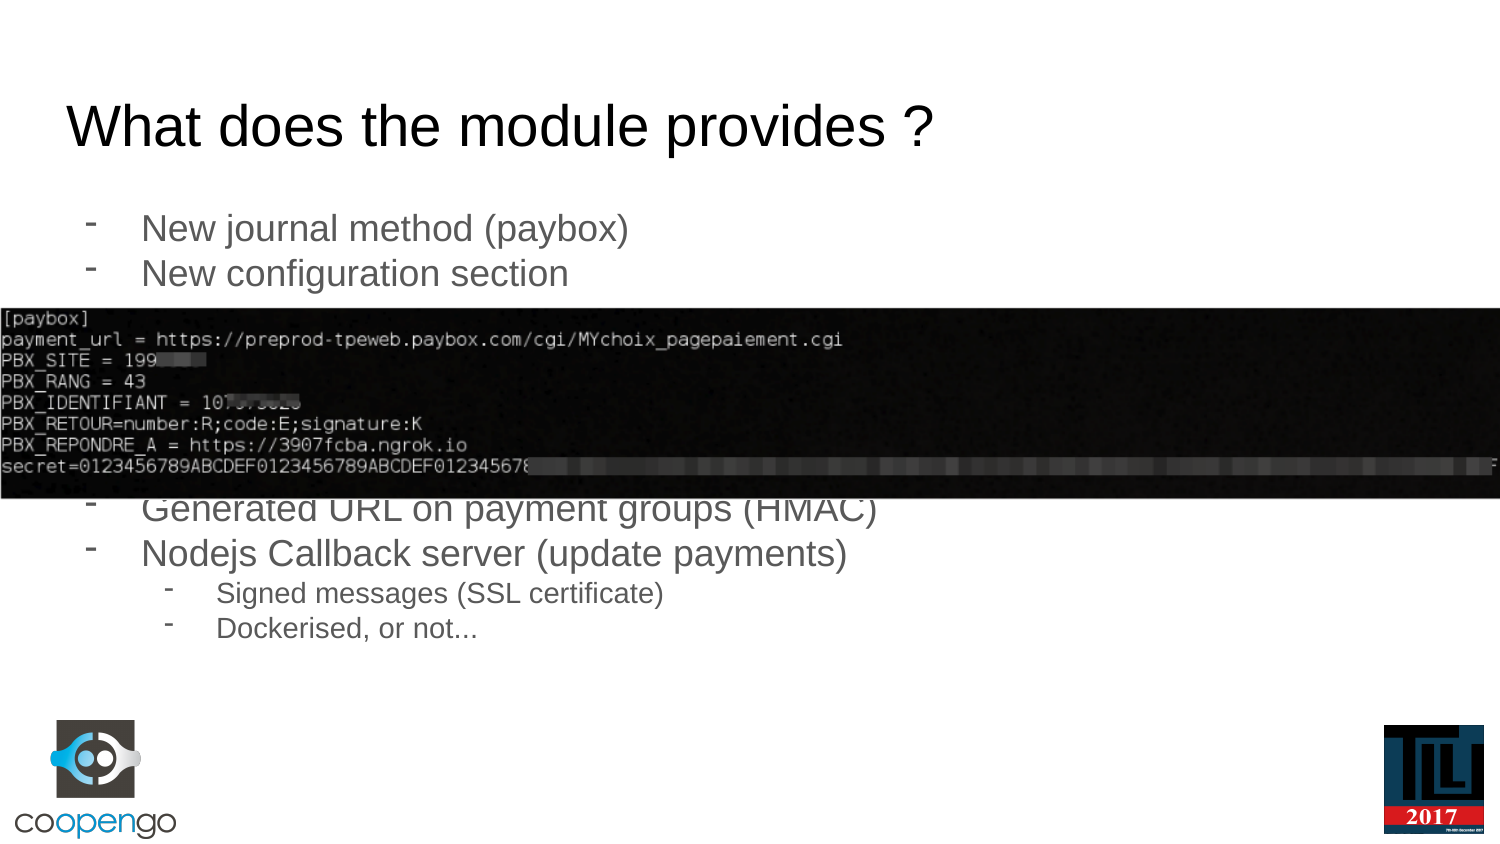

# What does the module provides ?
New journal method (paybox)
New configuration section
Generated URL on payment groups (HMAC)
Nodejs Callback server (update payments)
Signed messages (SSL certificate)
Dockerised, or not...